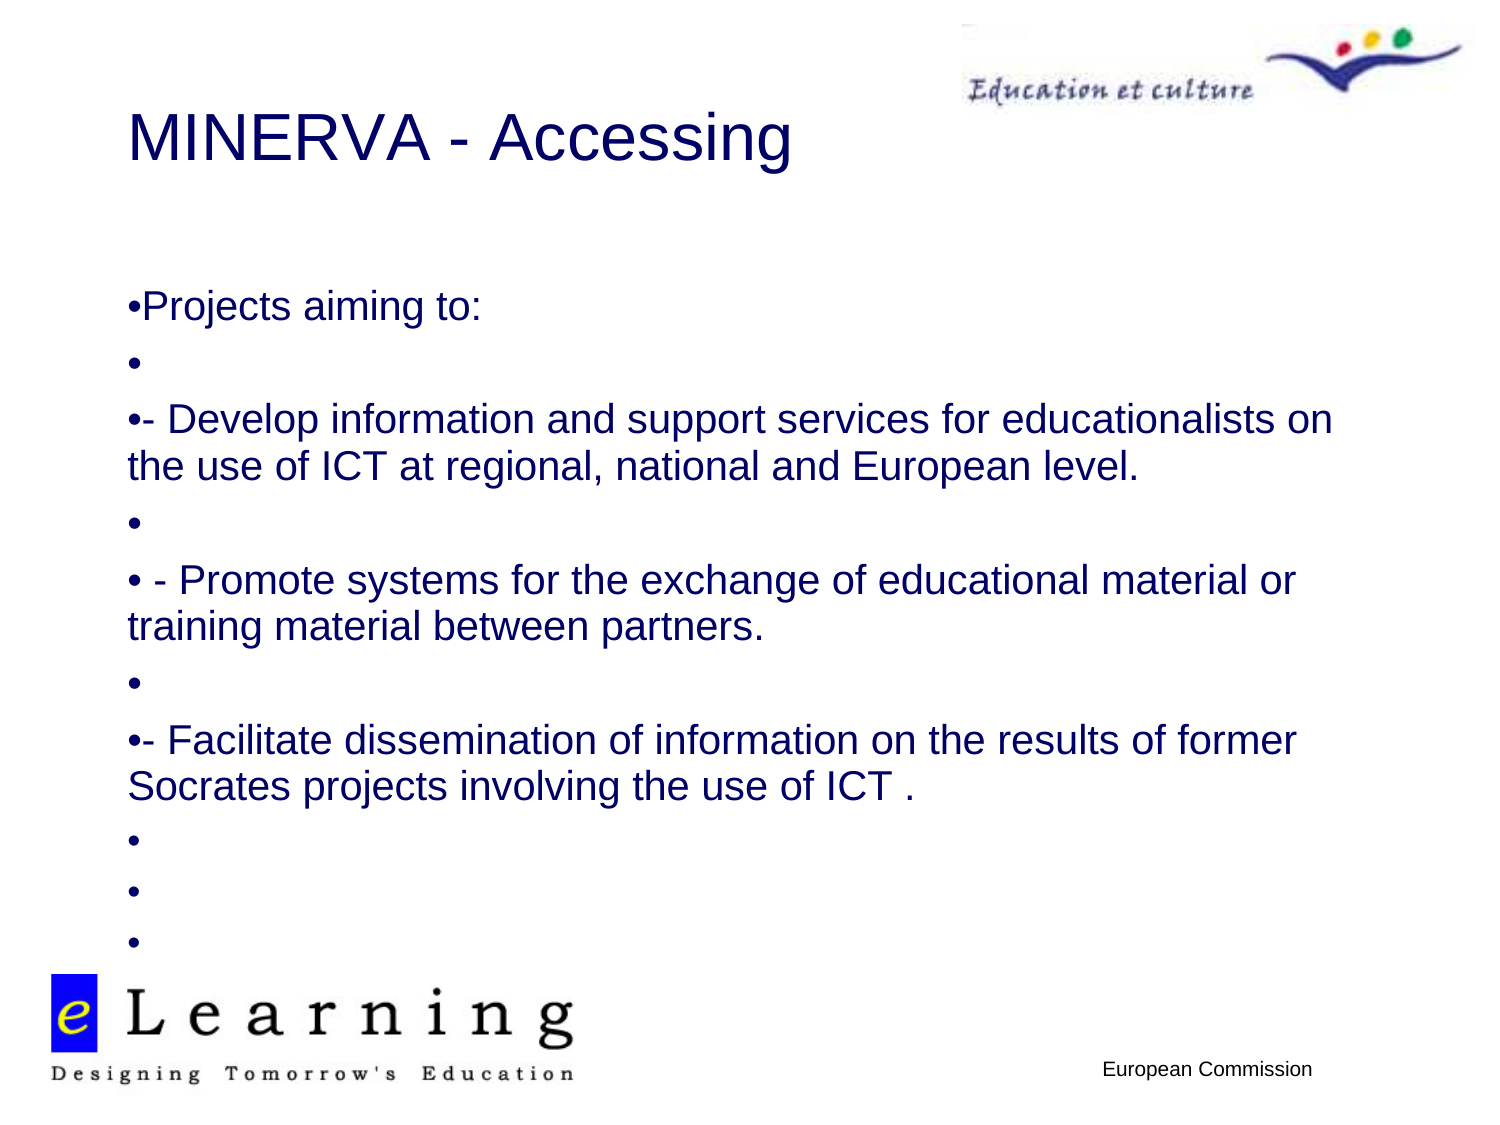

# MINERVA - Accessing
Projects aiming to:
- Develop information and support services for educationalists on the use of ICT at regional, national and European level.
 - Promote systems for the exchange of educational material or training material between partners.
- Facilitate dissemination of information on the results of former Socrates projects involving the use of ICT .